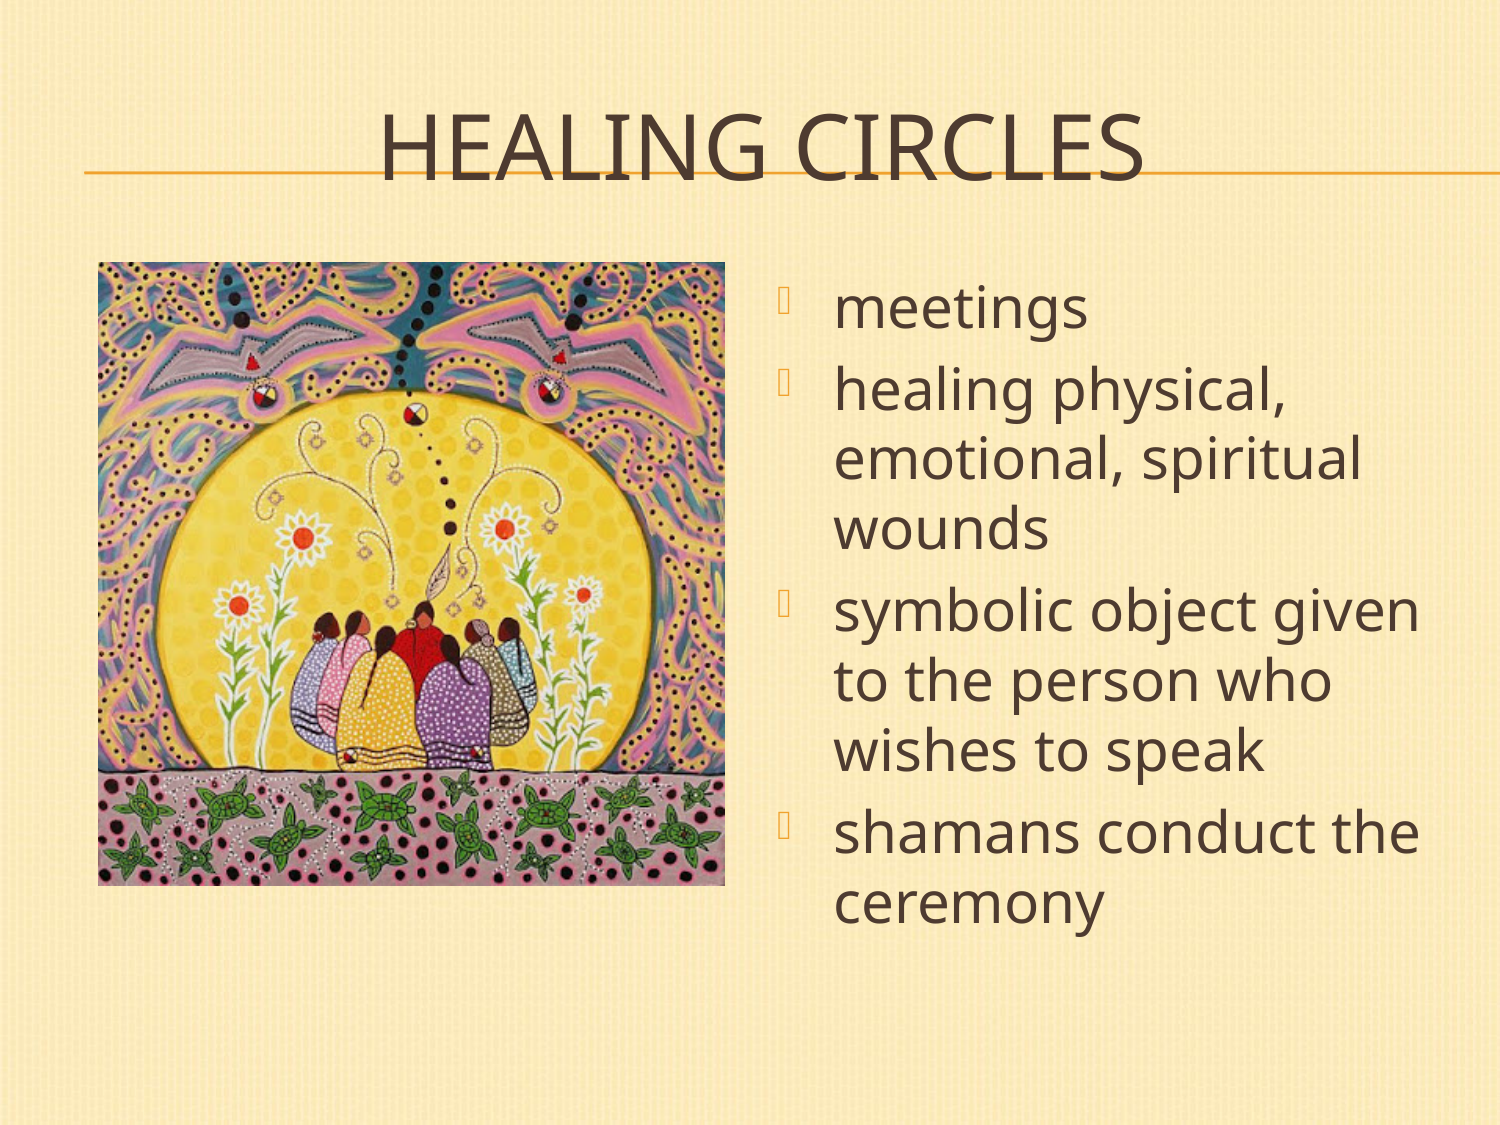

# healing circles
meetings
healing physical, emotional, spiritual wounds
symbolic object given to the person who wishes to speak
shamans conduct the ceremony